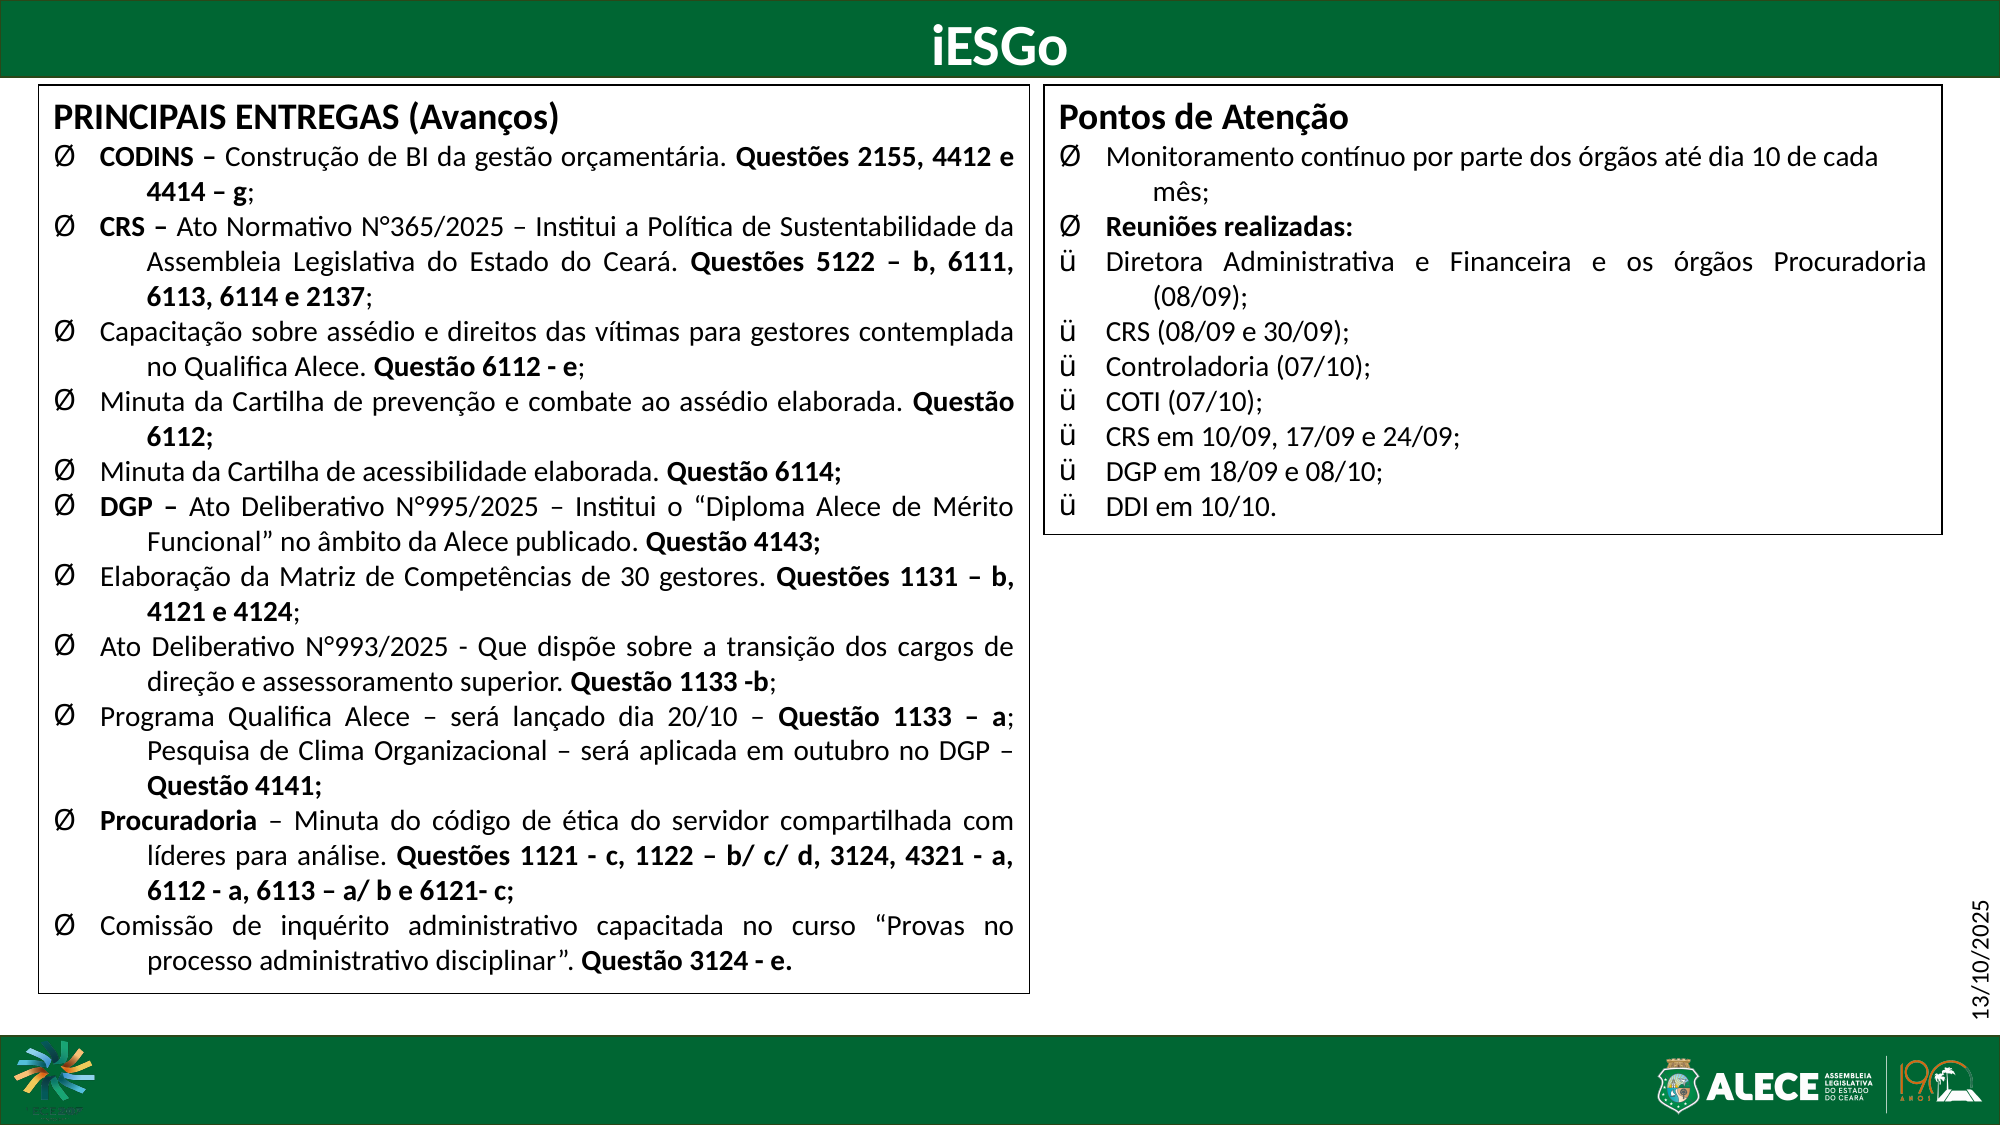

iESGo
PRINCIPAIS ENTREGAS (Avanços)
CODINS – Construção de BI da gestão orçamentária. Questões 2155, 4412 e 4414 – g;
CRS – Ato Normativo N°365/2025 – Institui a Política de Sustentabilidade da Assembleia Legislativa do Estado do Ceará. Questões 5122 – b, 6111, 6113, 6114 e 2137;
Capacitação sobre assédio e direitos das vítimas para gestores contemplada no Qualifica Alece. Questão 6112 - e;
Minuta da Cartilha de prevenção e combate ao assédio elaborada. Questão 6112;
Minuta da Cartilha de acessibilidade elaborada. Questão 6114;
DGP – Ato Deliberativo N°995/2025 – Institui o “Diploma Alece de Mérito Funcional” no âmbito da Alece publicado. Questão 4143;
Elaboração da Matriz de Competências de 30 gestores. Questões 1131 – b, 4121 e 4124;
Ato Deliberativo N°993/2025 - Que dispõe sobre a transição dos cargos de direção e assessoramento superior. Questão 1133 -b;
Programa Qualifica Alece – será lançado dia 20/10 – Questão 1133 – a;
Pesquisa de Clima Organizacional – será aplicada em outubro no DGP – Questão 4141;
Procuradoria – Minuta do código de ética do servidor compartilhada com líderes para análise. Questões 1121 - c, 1122 – b/ c/ d, 3124, 4321 - a, 6112 - a, 6113 – a/ b e 6121- c;
Comissão de inquérito administrativo capacitada no curso “Provas no processo administrativo disciplinar”. Questão 3124 - e.
Pontos de Atenção
Monitoramento contínuo por parte dos órgãos até dia 10 de cada mês;
Reuniões realizadas:
Diretora Administrativa e Financeira e os órgãos Procuradoria (08/09);
CRS (08/09 e 30/09);
Controladoria (07/10);
COTI (07/10);
CRS em 10/09, 17/09 e 24/09;
DGP em 18/09 e 08/10;
DDI em 10/10.
13/10/2025